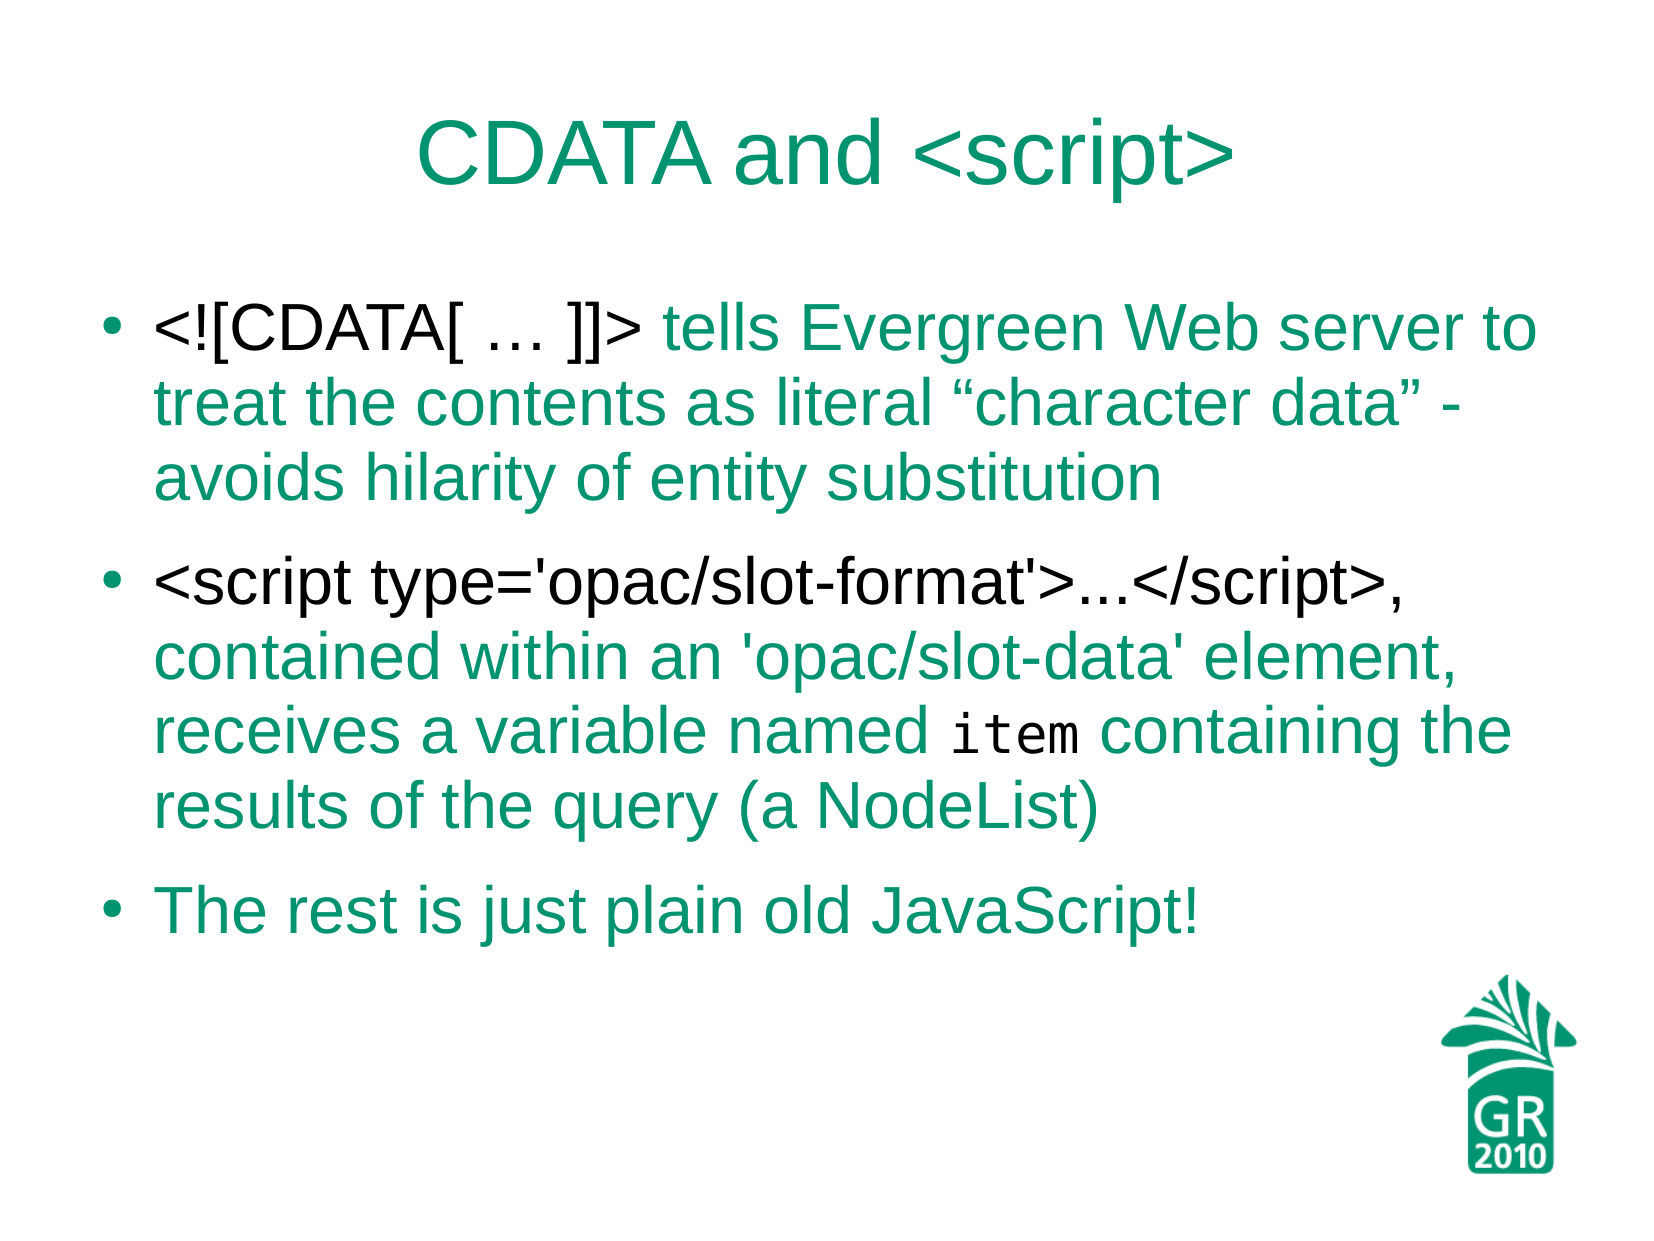

# CDATA and <script>
<![CDATA[ … ]]> tells Evergreen Web server to treat the contents as literal “character data” - avoids hilarity of entity substitution
<script type='opac/slot-format'>...</script>, contained within an 'opac/slot-data' element, receives a variable named item containing the results of the query (a NodeList)
The rest is just plain old JavaScript!